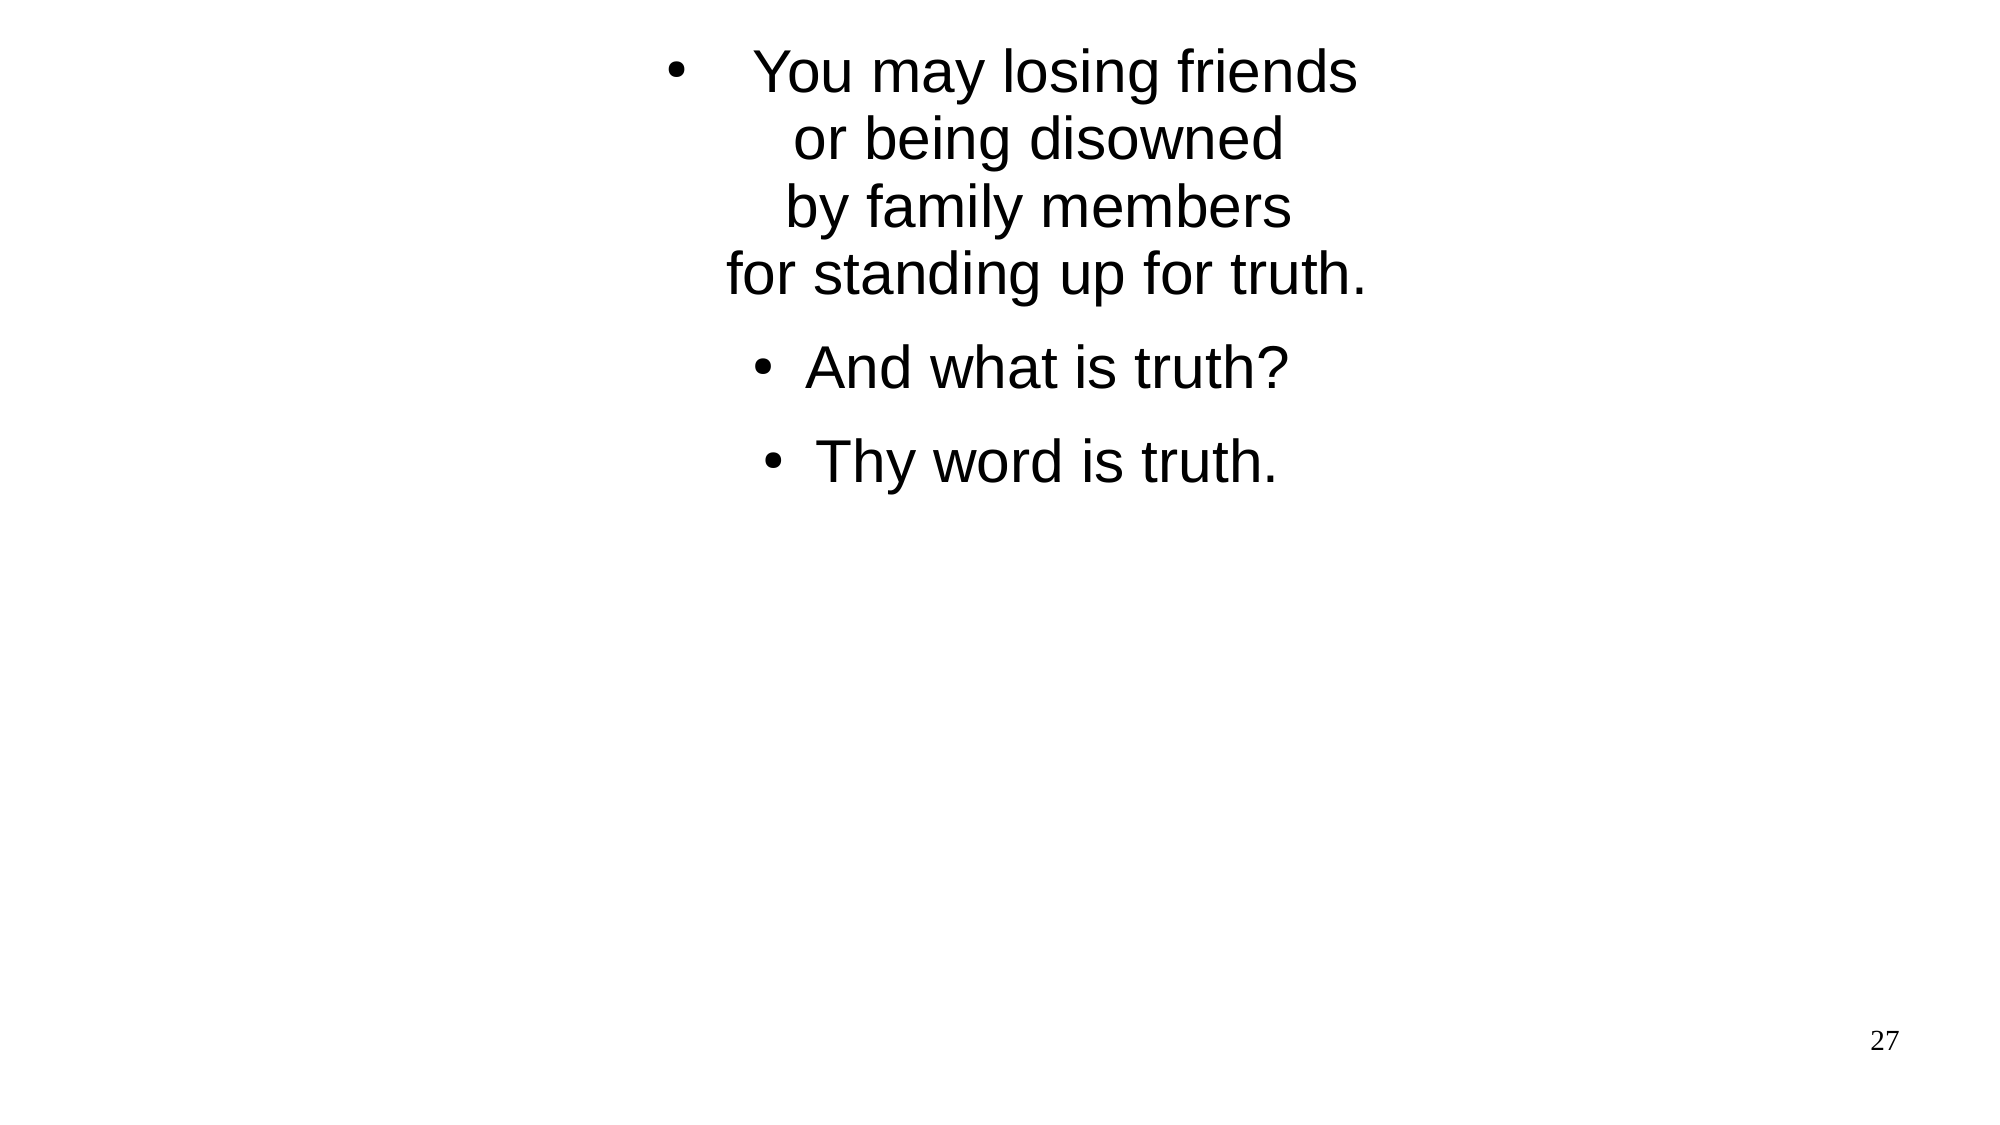

# You may losing friends or being disowned by family members for standing up for truth.
And what is truth?
Thy word is truth.
27